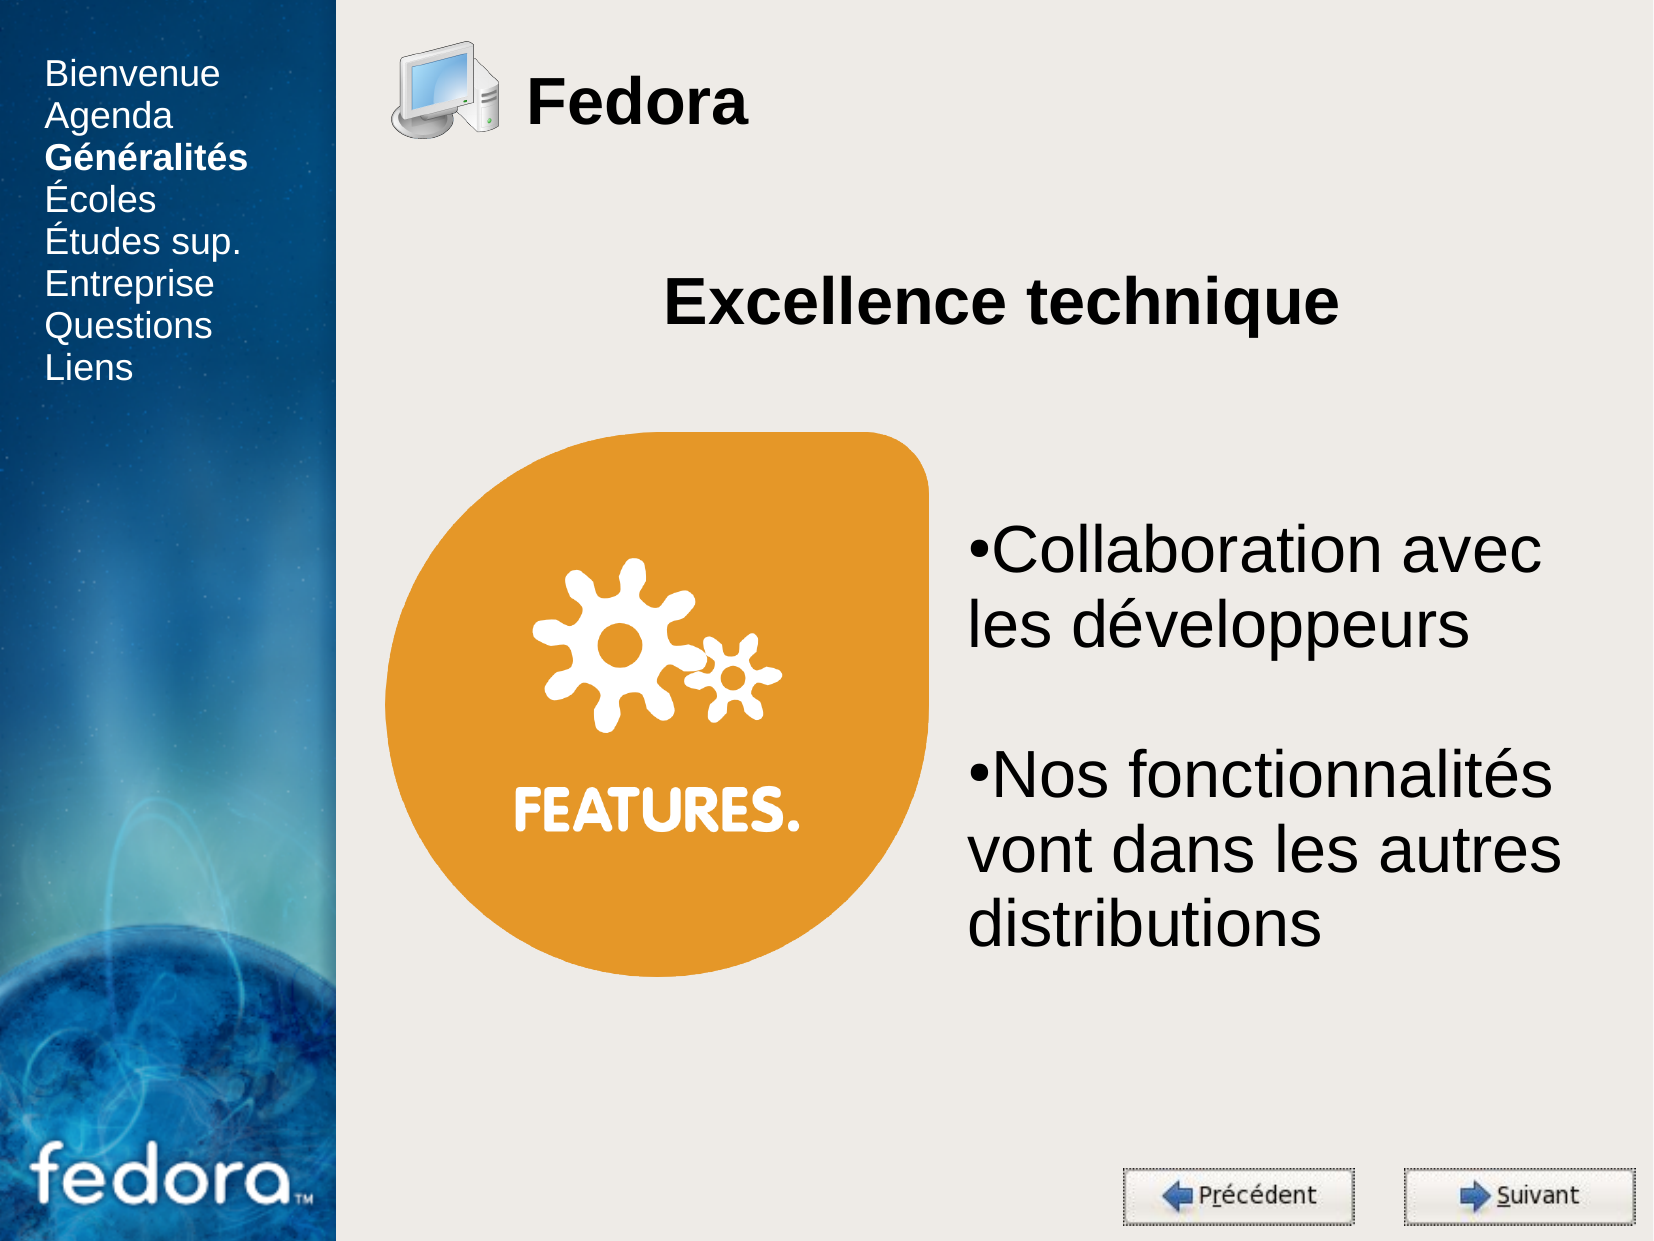

Bienvenue
Agenda
Généralités
Écoles
Études sup.
Entreprise
Questions
Liens
# Agenda
Fedora
Excellence technique
Collaboration avec les développeurs
Nos fonctionnalités vont dans les autres distributions